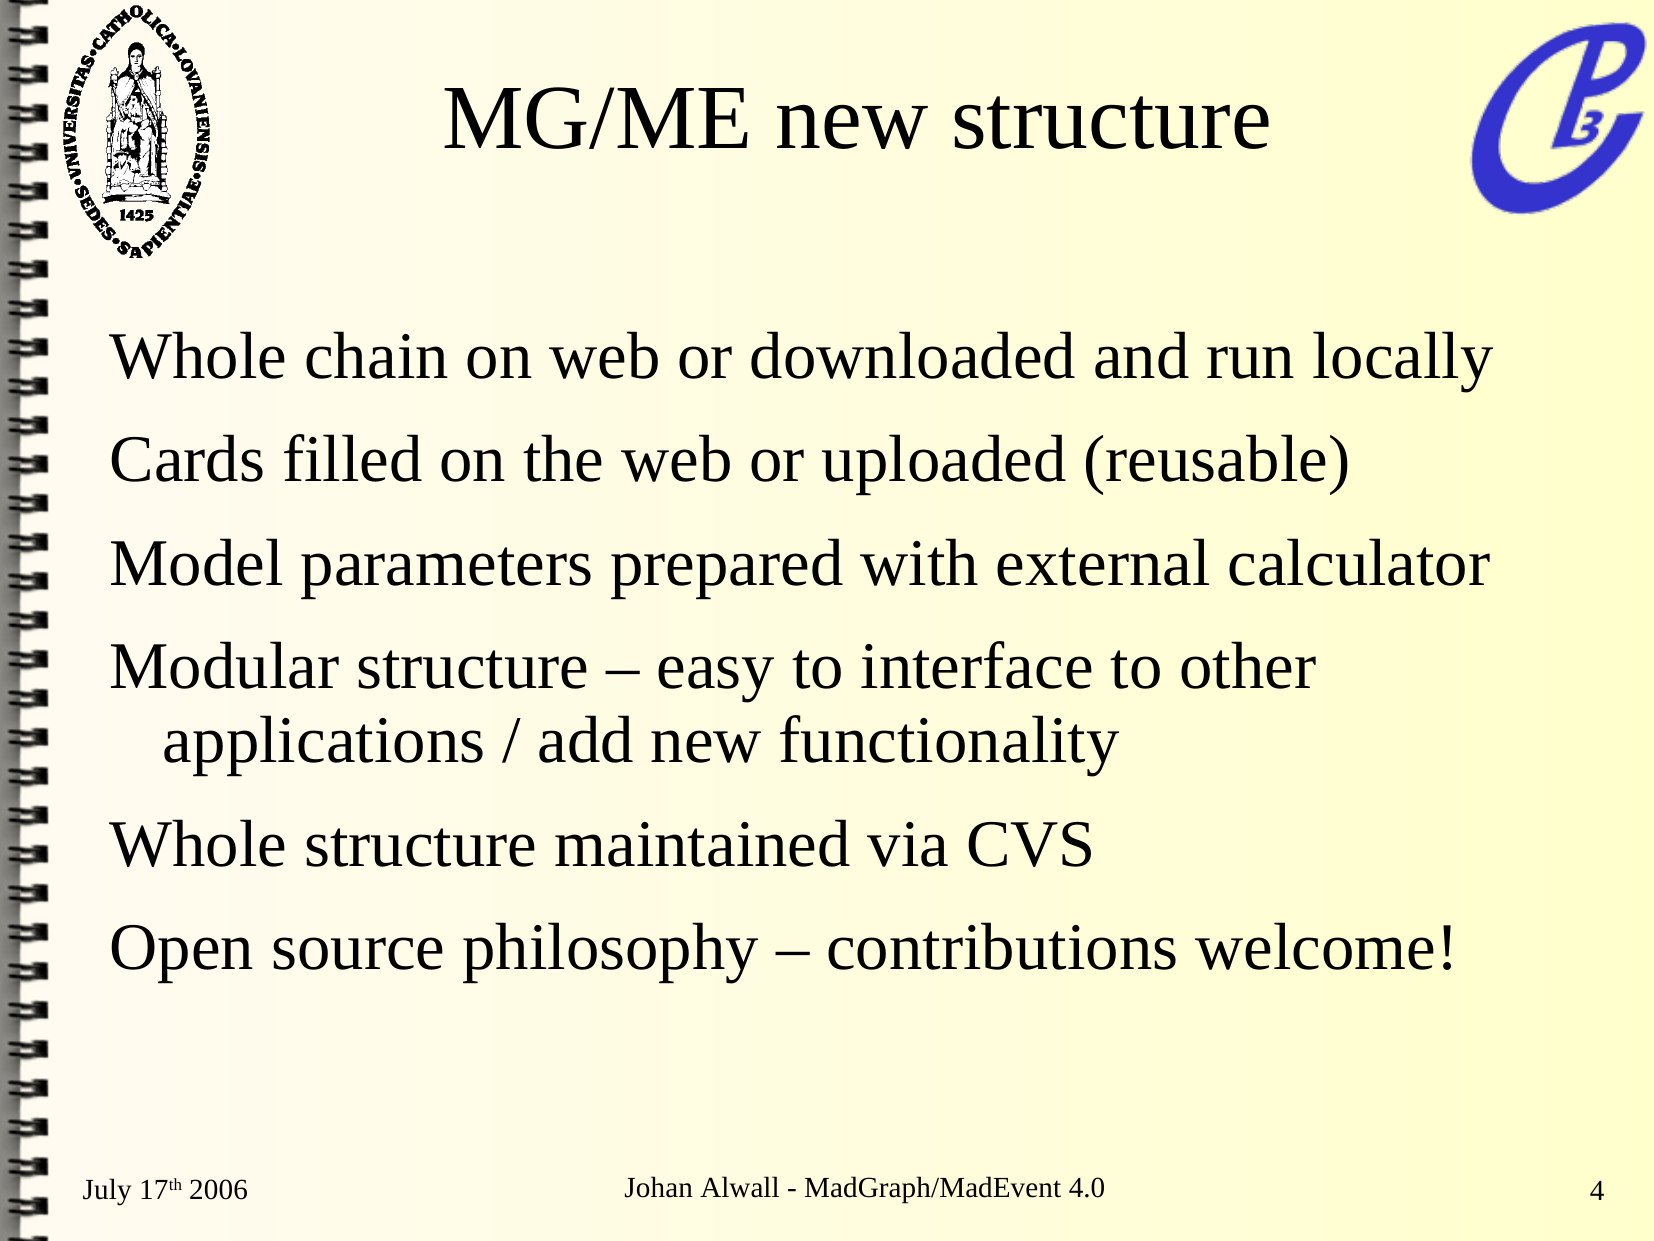

MG/ME new structure
# Whole chain on web or downloaded and run locally
Cards filled on the web or uploaded (reusable)
Model parameters prepared with external calculator
Modular structure – easy to interface to other applications / add new functionality
Whole structure maintained via CVS
Open source philosophy – contributions welcome!
Johan Alwall - MadGraph/MadEvent 4.0
July 17 2006
4